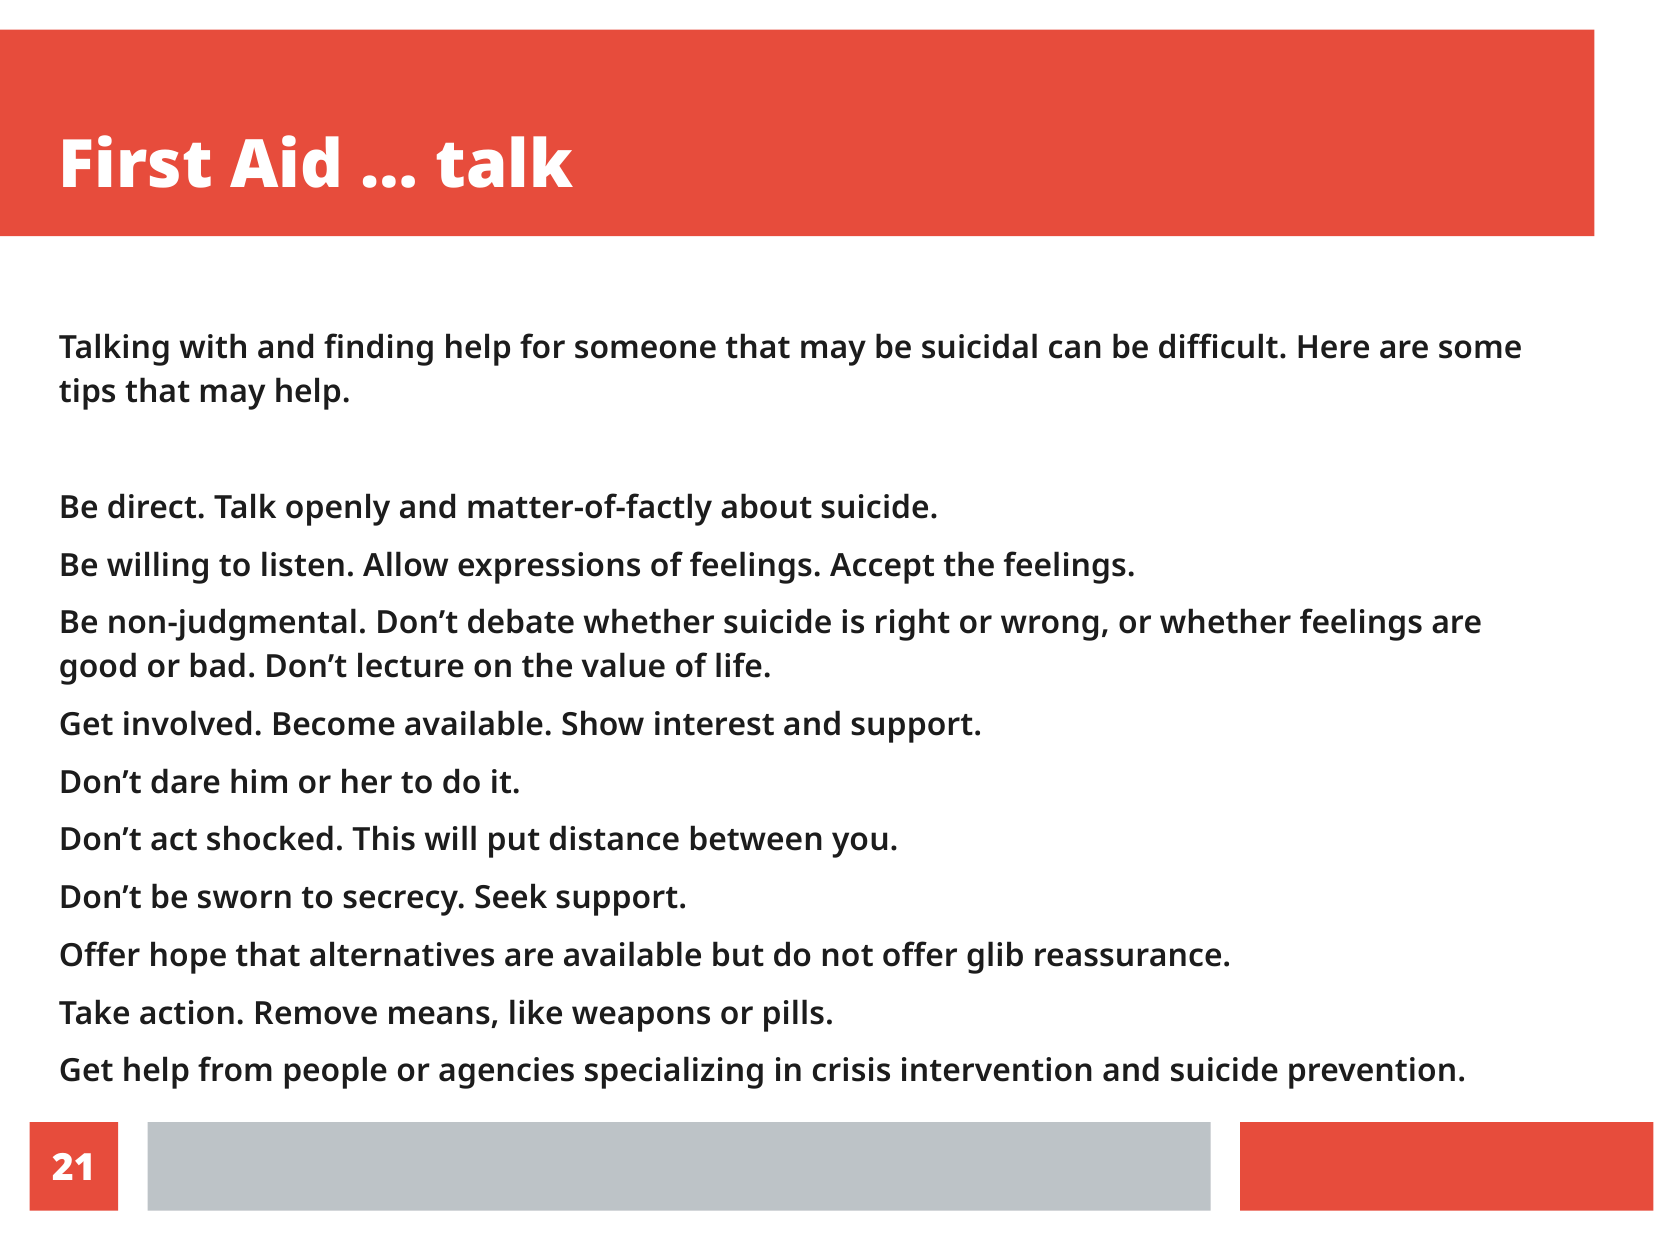

# First Aid … talk
Talking with and finding help for someone that may be suicidal can be difficult. Here are some tips that may help.
Be direct. Talk openly and matter-of-factly about suicide.
Be willing to listen. Allow expressions of feelings. Accept the feelings.
Be non-judgmental. Don’t debate whether suicide is right or wrong, or whether feelings are good or bad. Don’t lecture on the value of life.
Get involved. Become available. Show interest and support.
Don’t dare him or her to do it.
Don’t act shocked. This will put distance between you.
Don’t be sworn to secrecy. Seek support.
Offer hope that alternatives are available but do not offer glib reassurance.
Take action. Remove means, like weapons or pills.
Get help from people or agencies specializing in crisis intervention and suicide prevention.
21